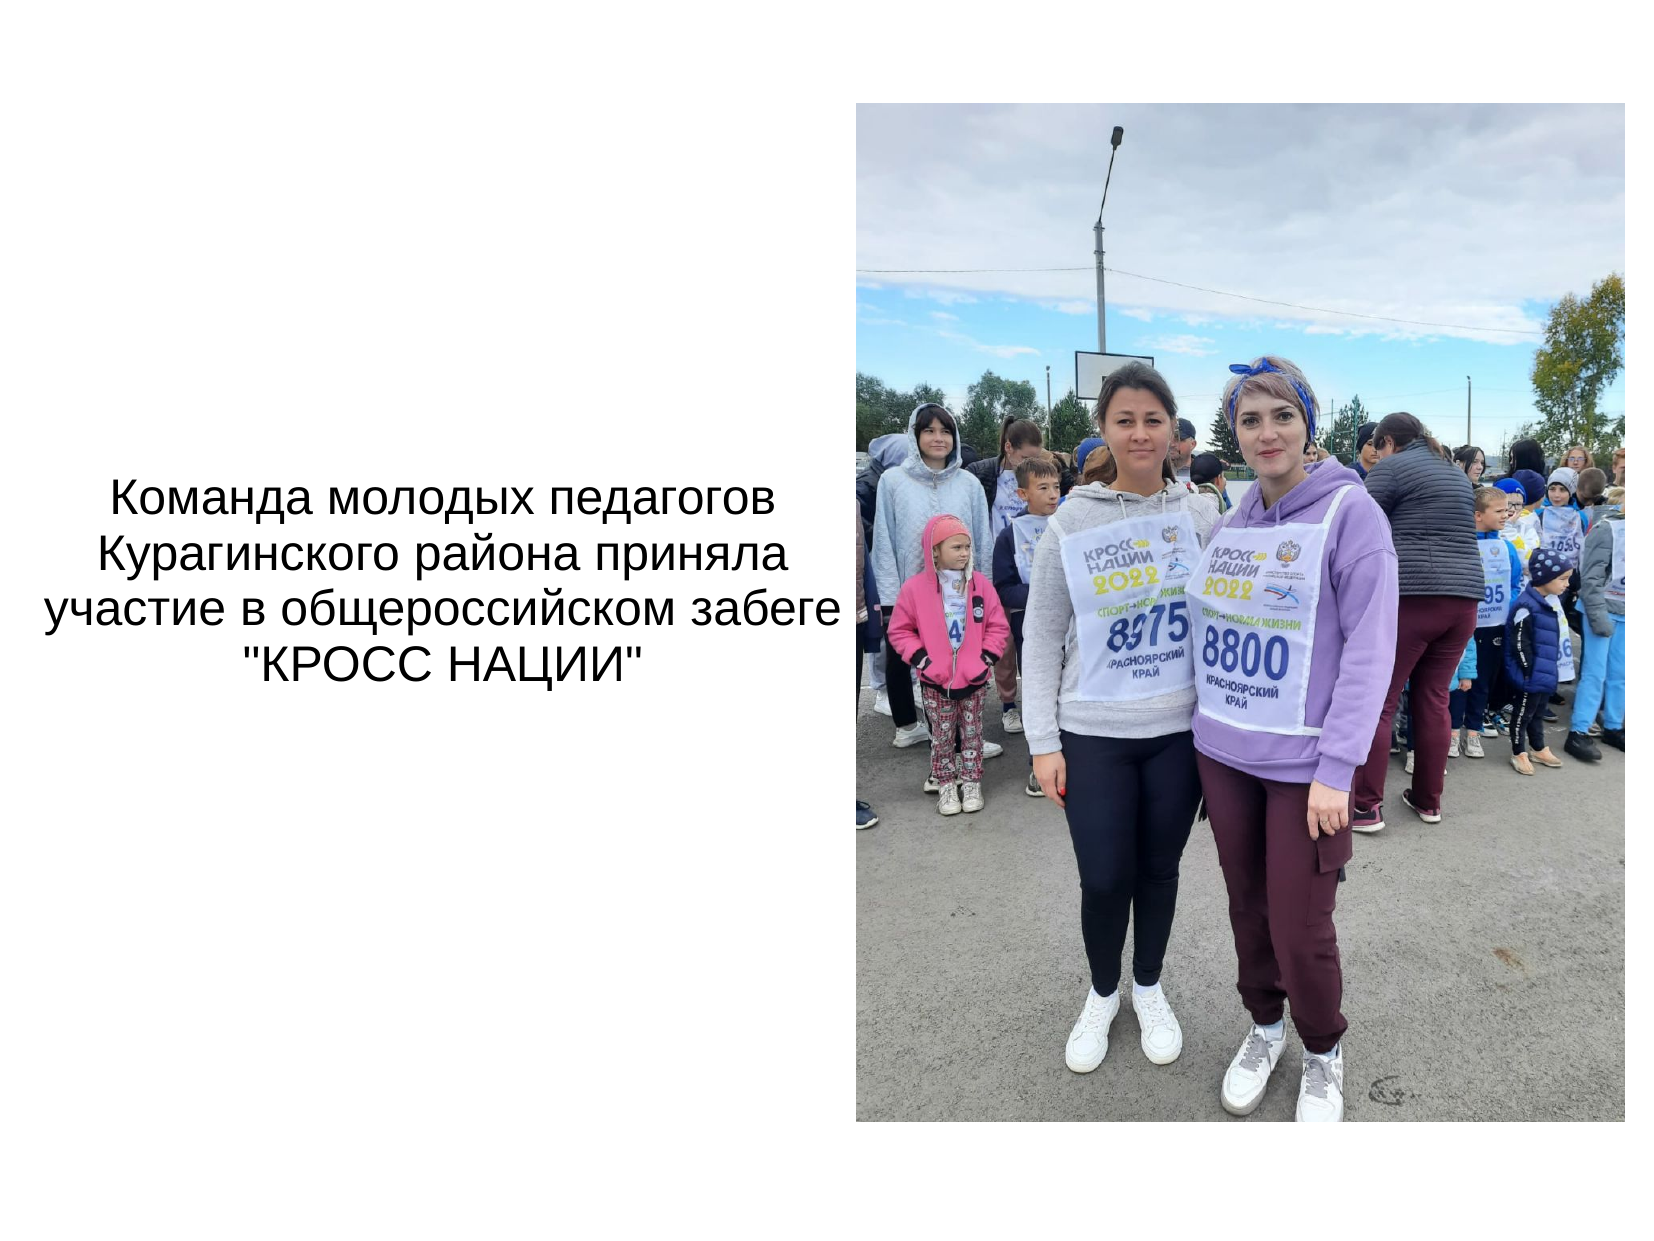

# Команда молодых педагогов Курагинского района приняла участие в общероссийском забеге "КРОСС НАЦИИ"